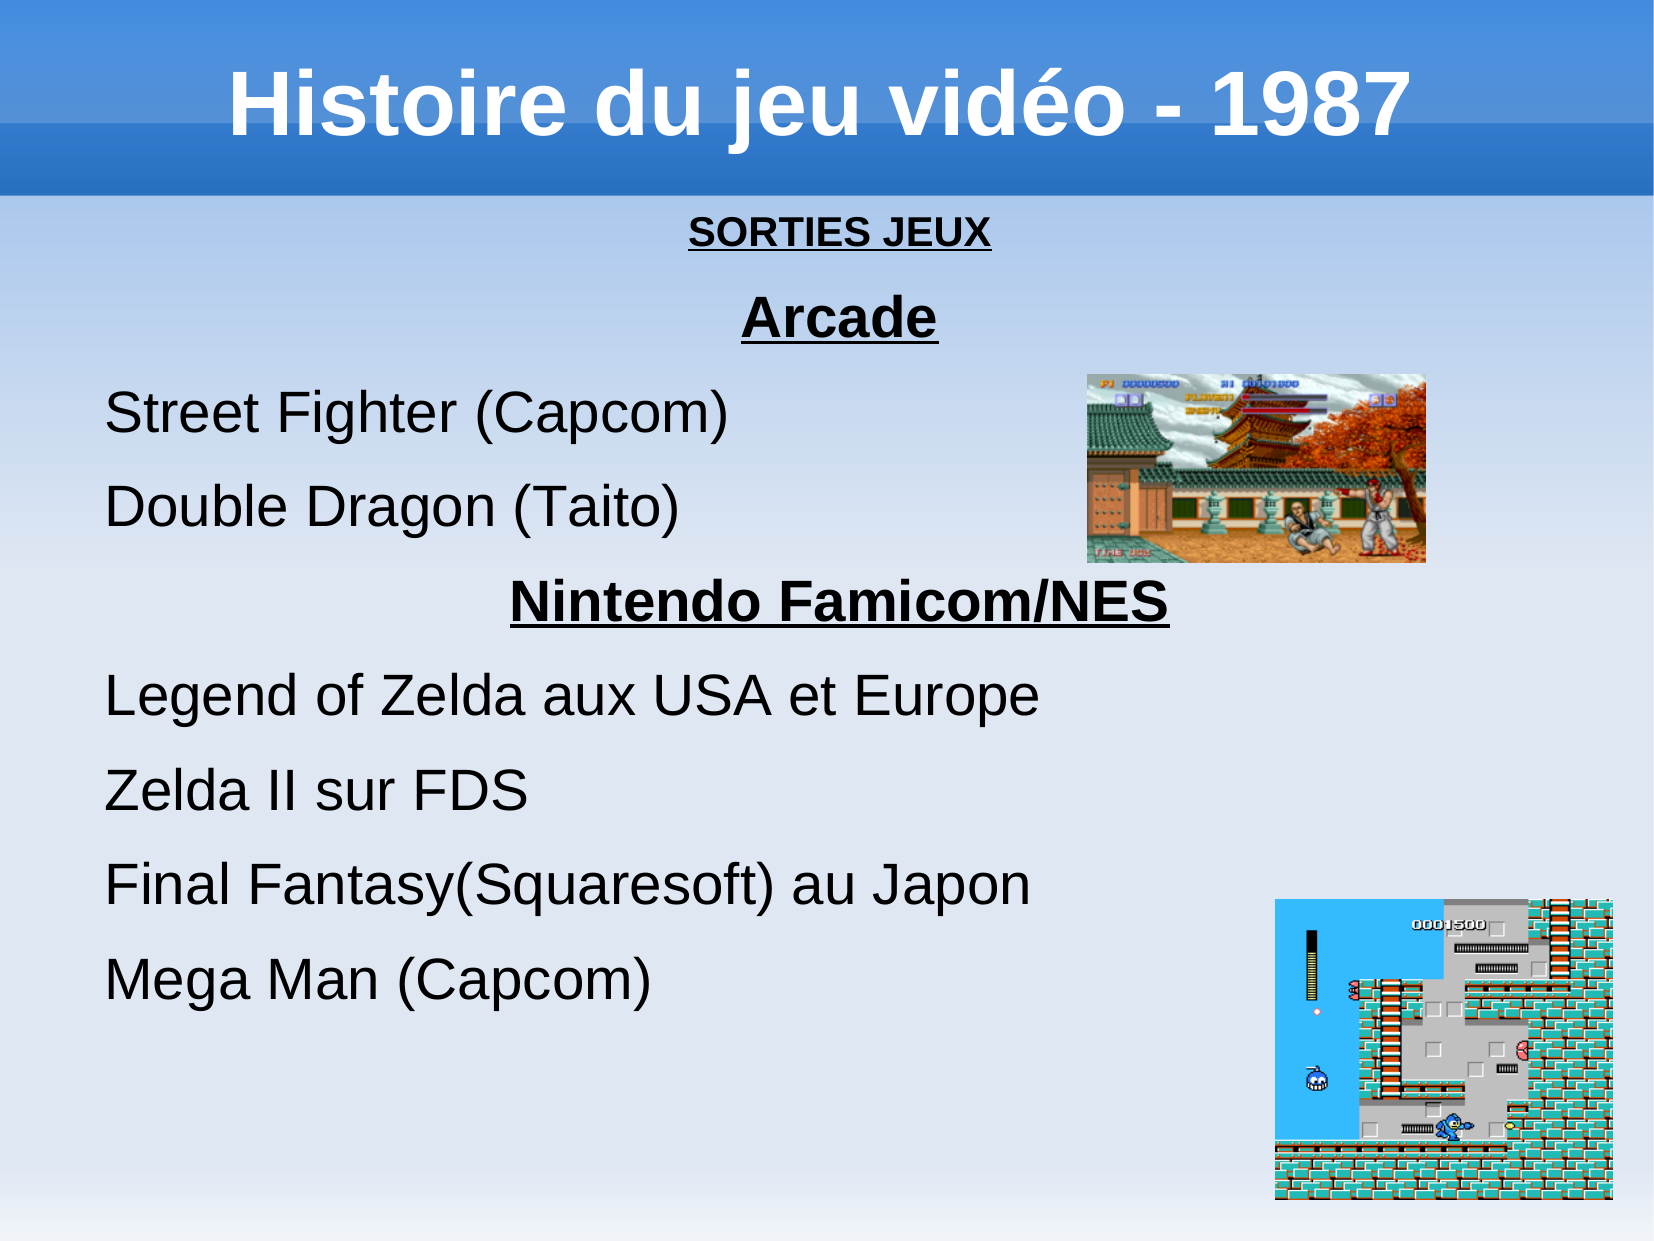

# Histoire du jeu vidéo - 1987
SORTIES JEUX
Arcade
Street Fighter (Capcom)
Double Dragon (Taito)
Nintendo Famicom/NES
Legend of Zelda aux USA et Europe
Zelda II sur FDS
Final Fantasy(Squaresoft) au Japon
Mega Man (Capcom)